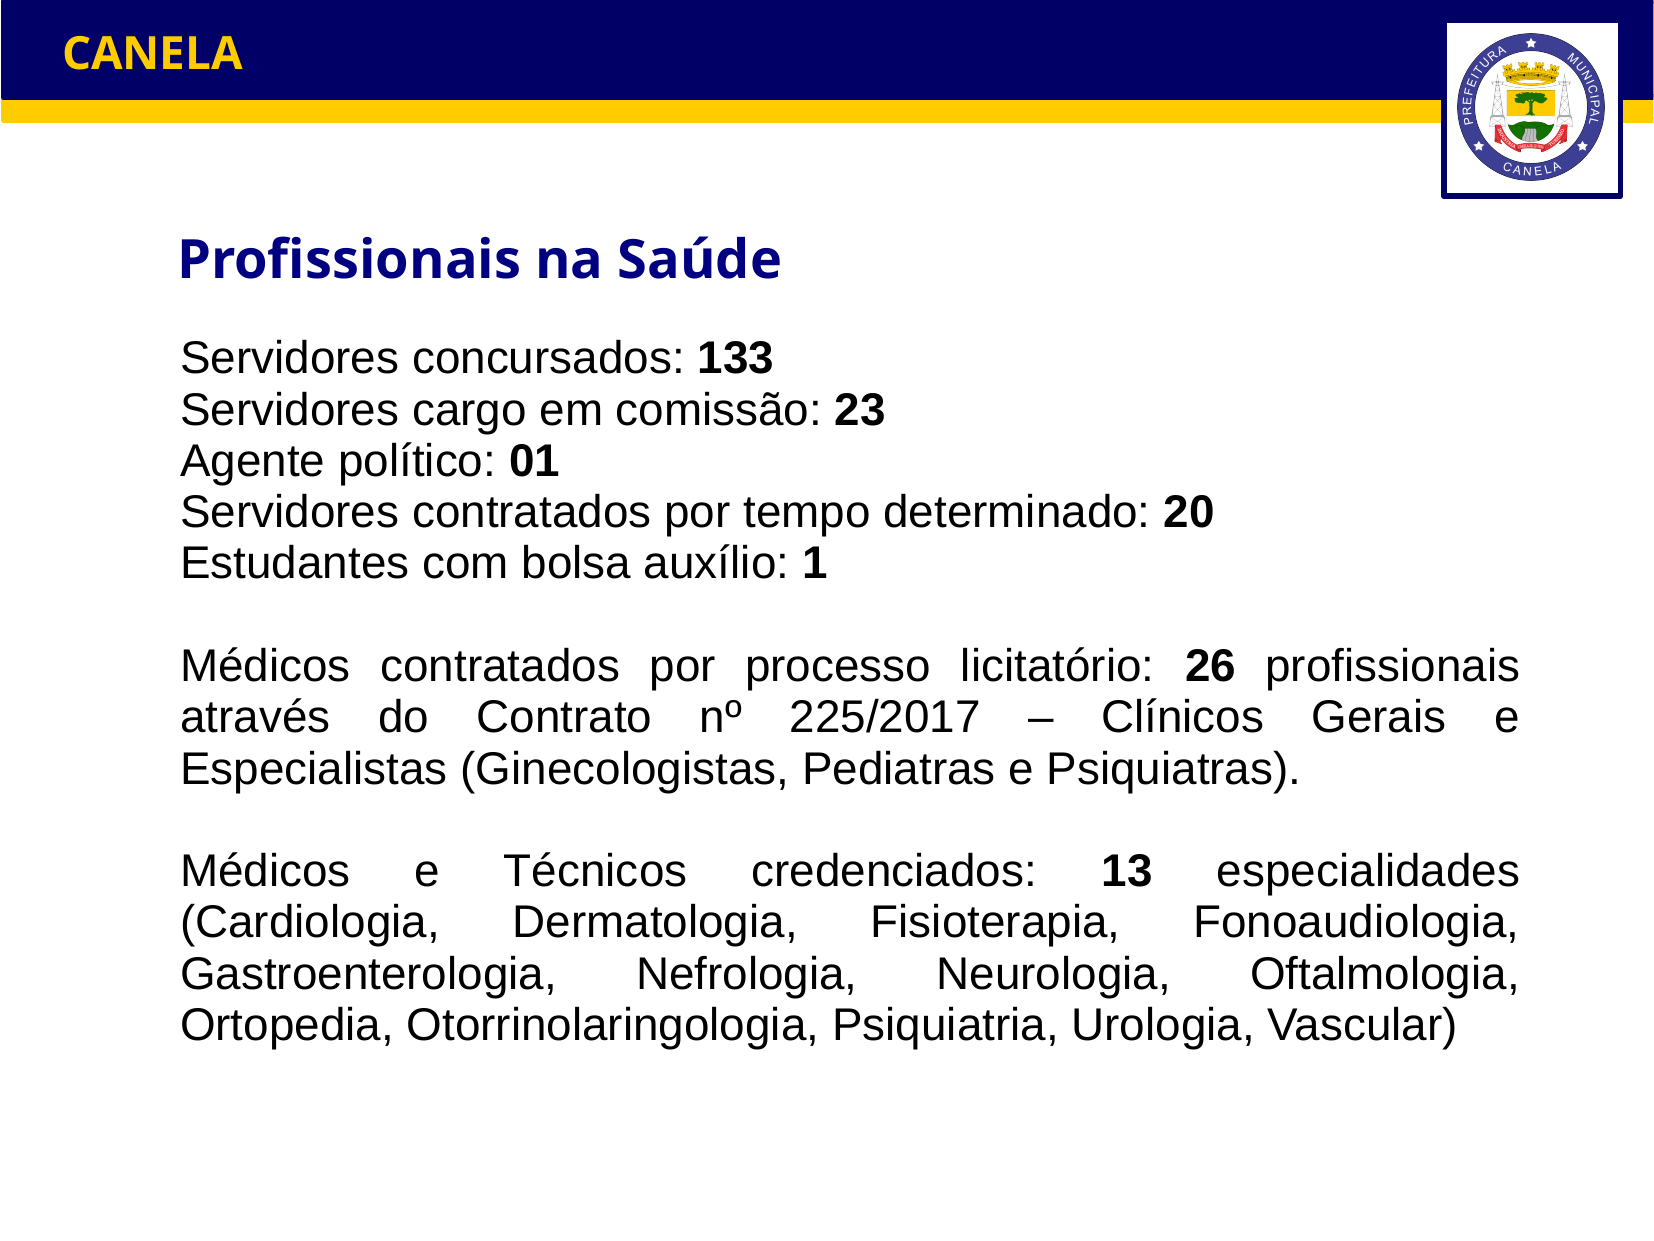

CANELA
CANELA
Profissionais na Saúde
Servidores concursados: 133
Servidores cargo em comissão: 23
Agente político: 01
Servidores contratados por tempo determinado: 20
Estudantes com bolsa auxílio: 1
Médicos contratados por processo licitatório: 26 profissionais através do Contrato nº 225/2017 – Clínicos Gerais e Especialistas (Ginecologistas, Pediatras e Psiquiatras).
Médicos e Técnicos credenciados: 13 especialidades (Cardiologia, Dermatologia, Fisioterapia, Fonoaudiologia, Gastroenterologia, Nefrologia, Neurologia, Oftalmologia, Ortopedia, Otorrinolaringologia, Psiquiatria, Urologia, Vascular)